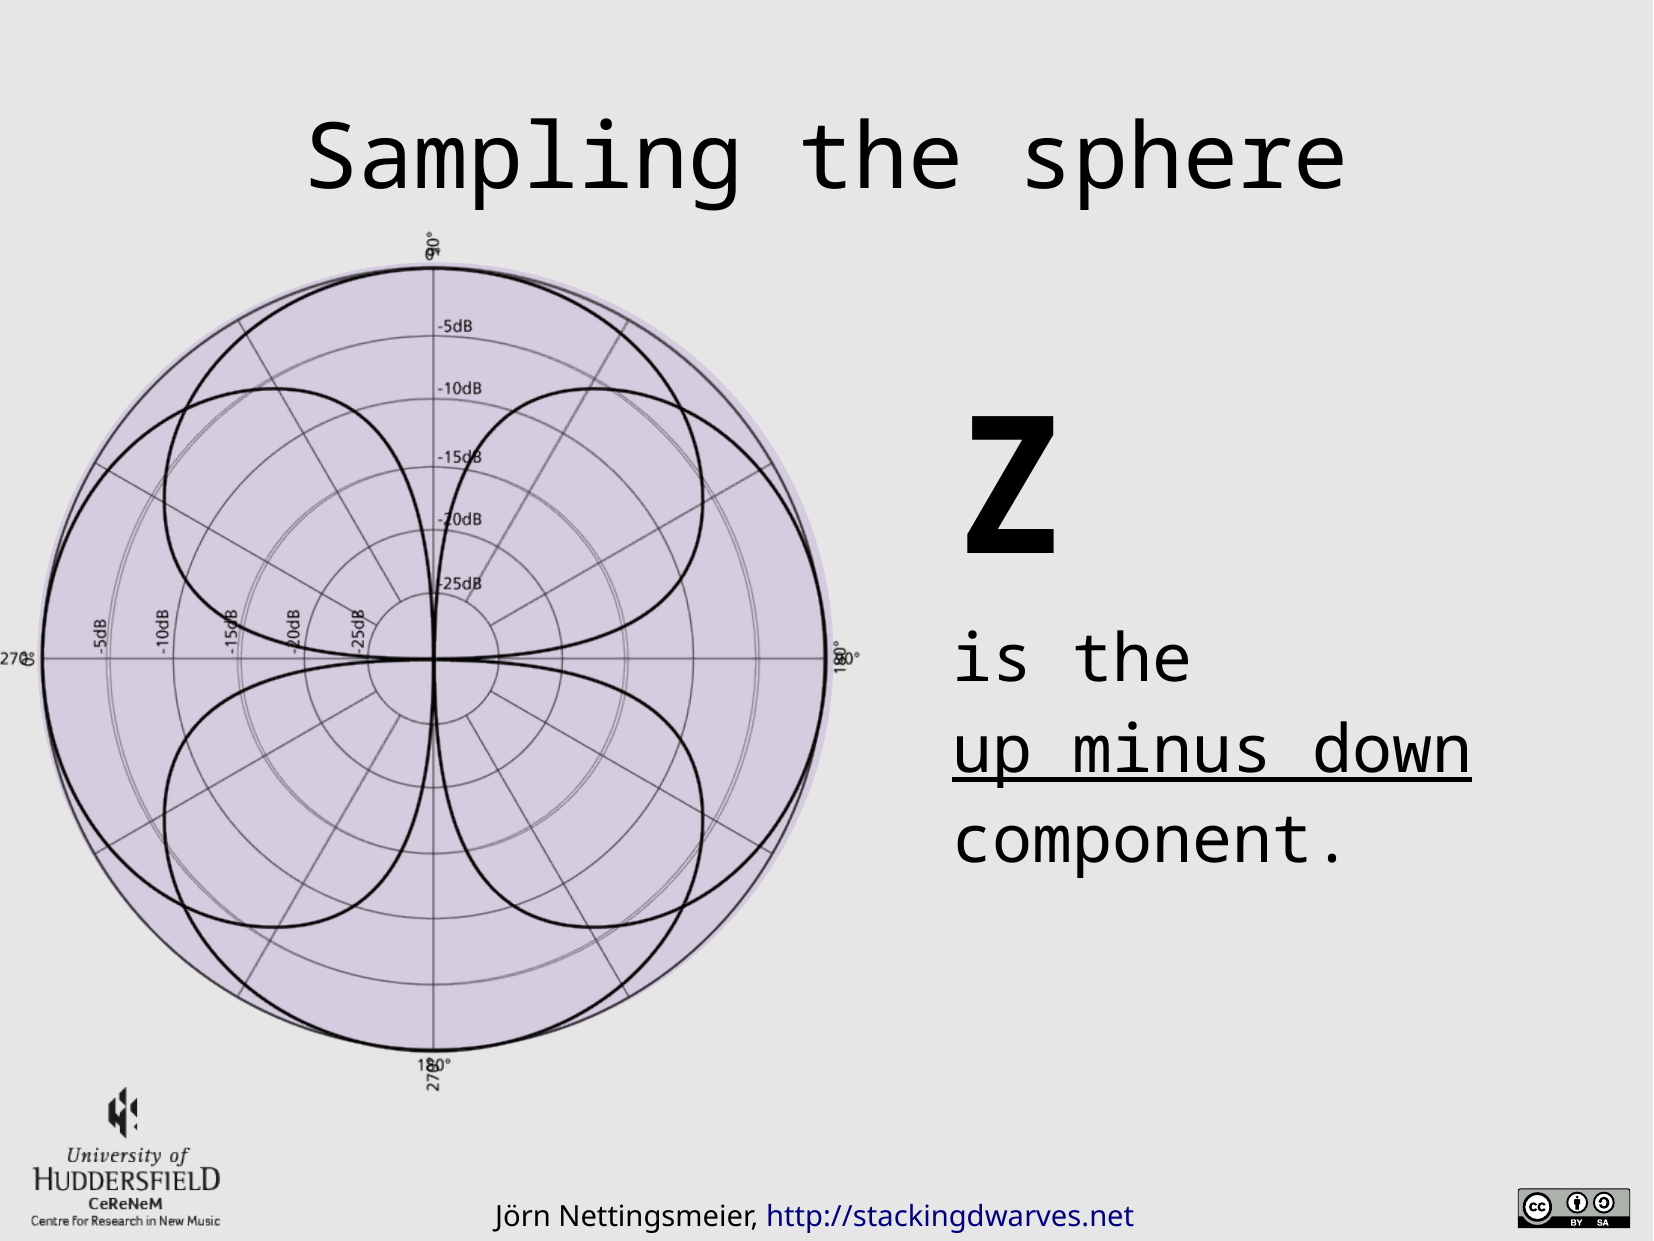

# Sampling the sphere
Z
is the
up minus down
component.